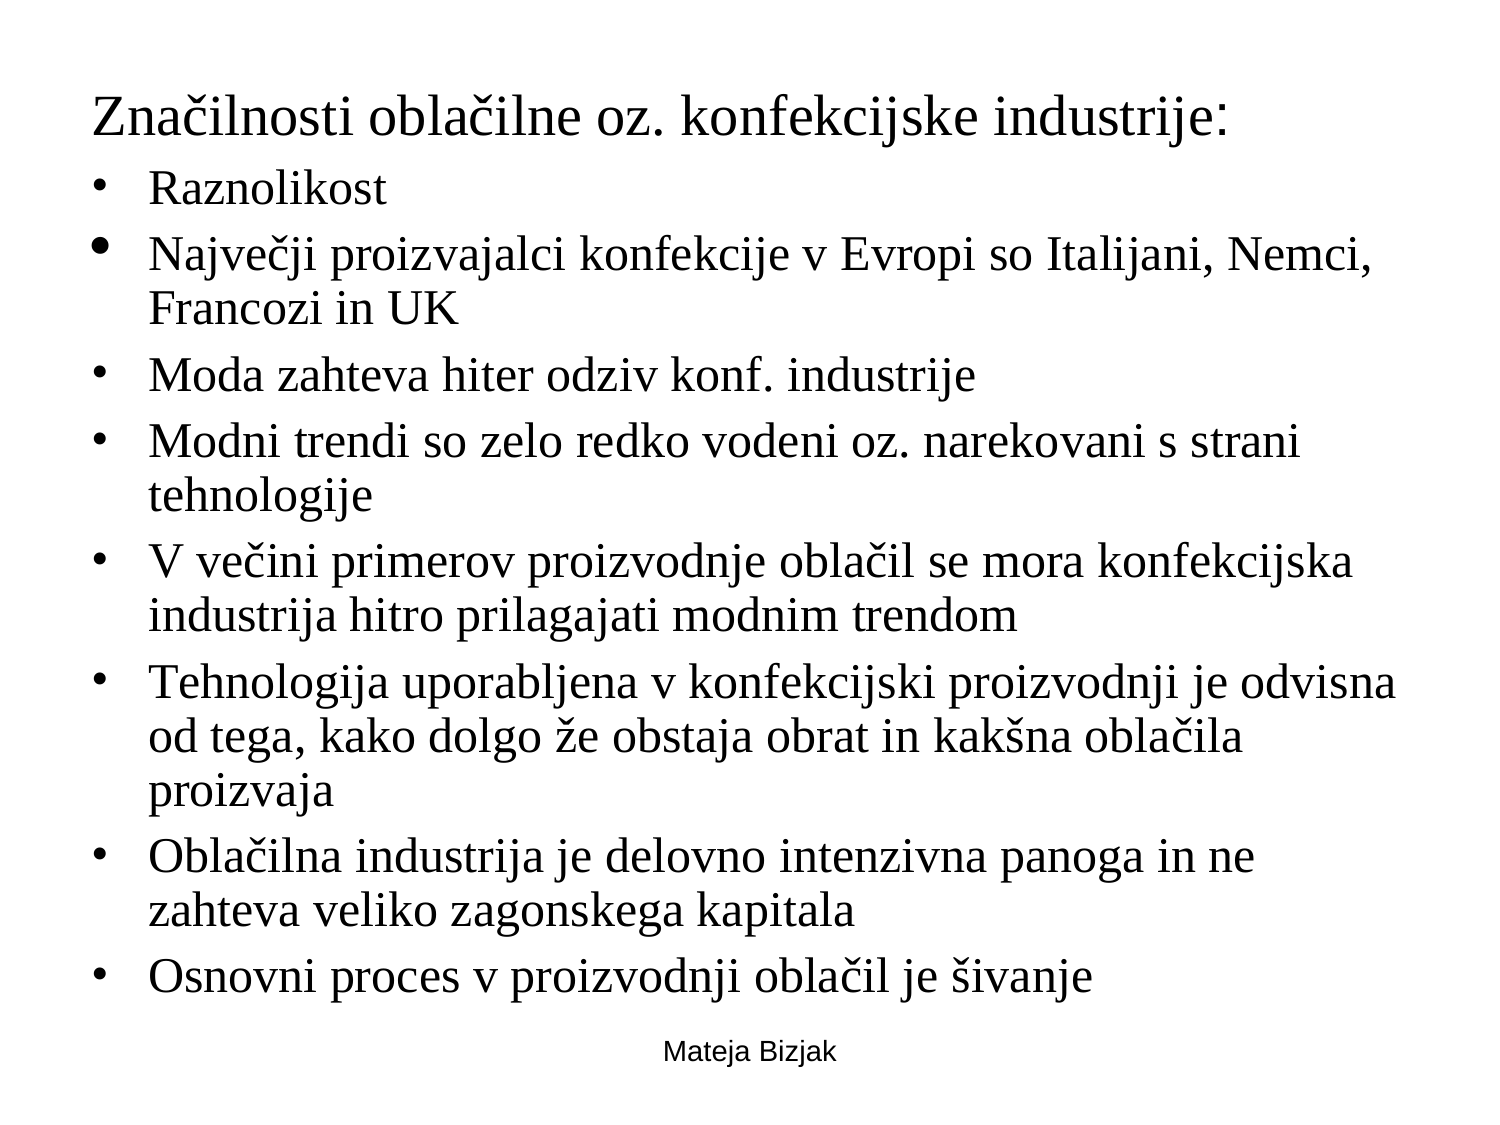

# Značilnosti oblačilne oz. konfekcijske industrije:
Raznolikost
Največji proizvajalci konfekcije v Evropi so Italijani, Nemci, Francozi in UK
Moda zahteva hiter odziv konf. industrije
Modni trendi so zelo redko vodeni oz. narekovani s strani tehnologije
V večini primerov proizvodnje oblačil se mora konfekcijska industrija hitro prilagajati modnim trendom
Tehnologija uporabljena v konfekcijski proizvodnji je odvisna od tega, kako dolgo že obstaja obrat in kakšna oblačila proizvaja
Oblačilna industrija je delovno intenzivna panoga in ne zahteva veliko zagonskega kapitala
Osnovni proces v proizvodnji oblačil je šivanje
Mateja Bizjak